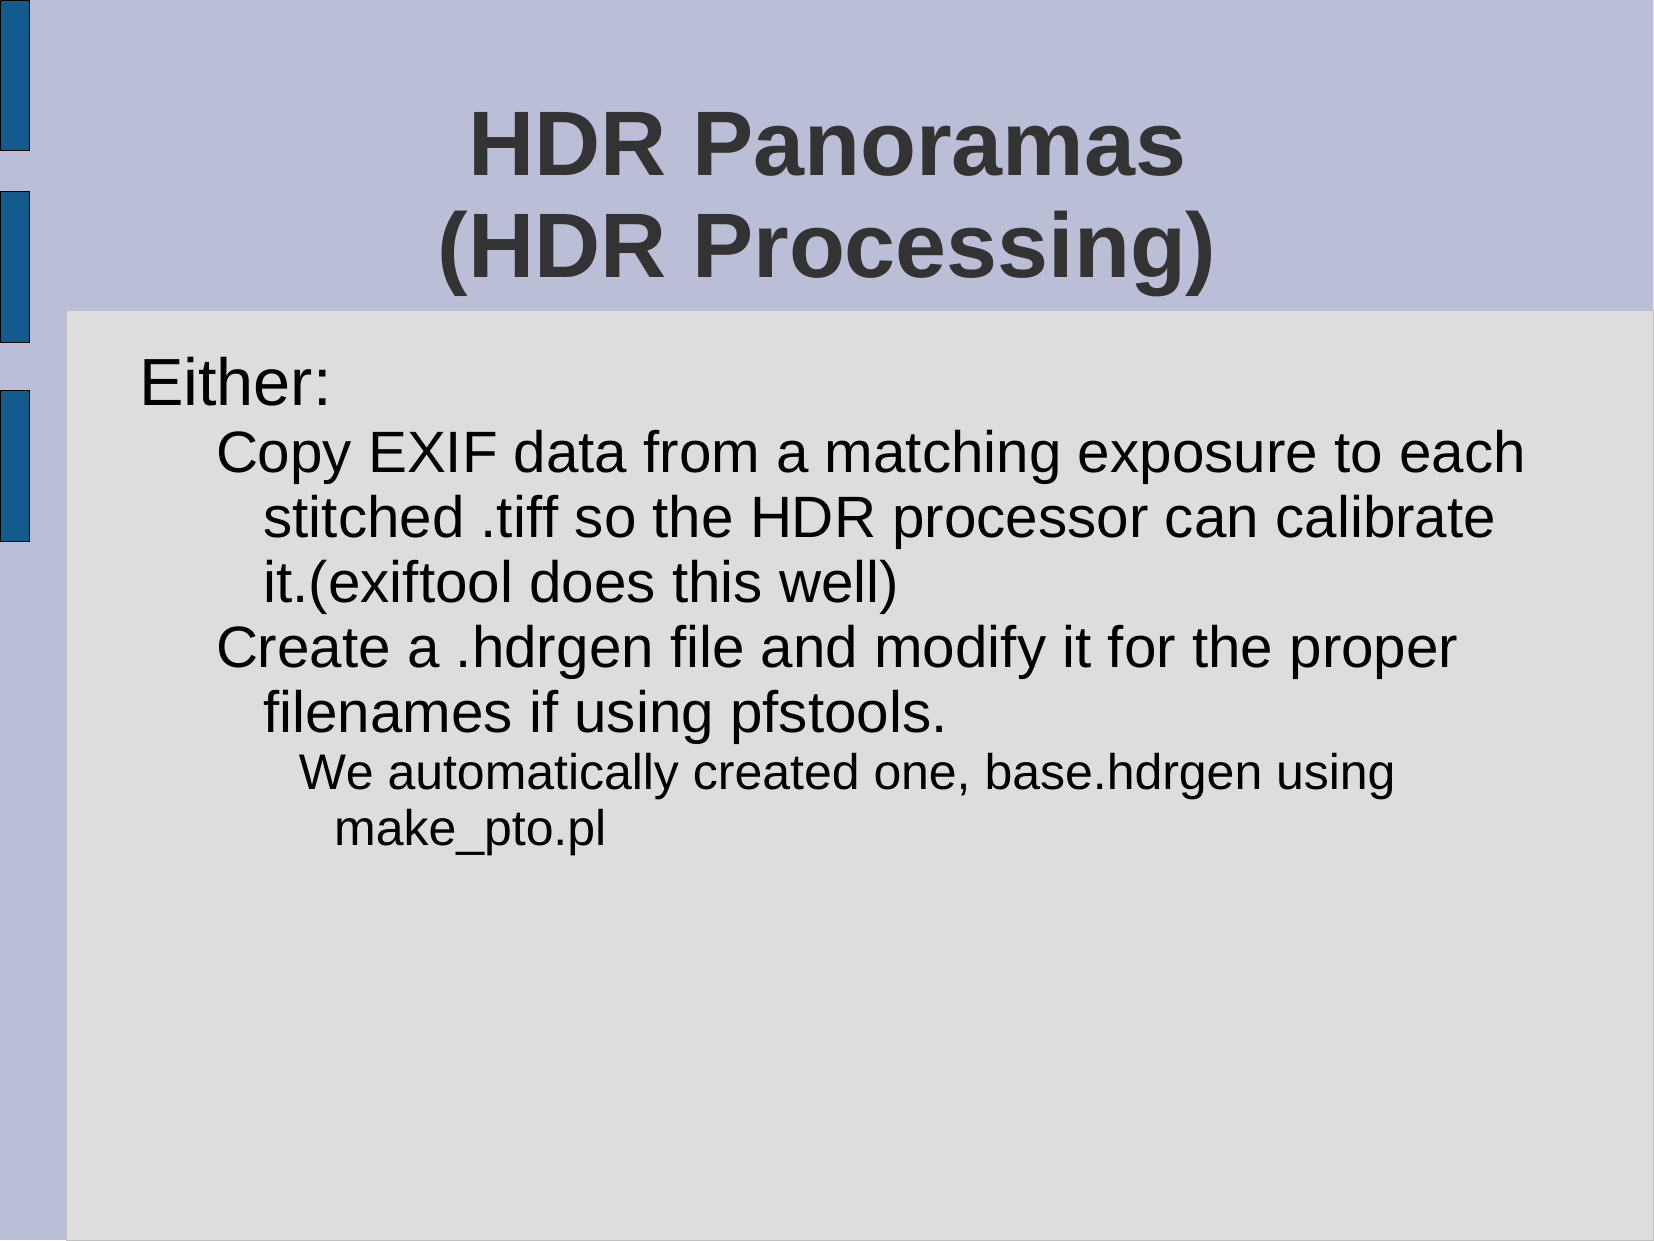

# HDR Panoramas (HDR Processing)
Either:
Copy EXIF data from a matching exposure to each stitched .tiff so the HDR processor can calibrate it.(exiftool does this well)
Create a .hdrgen file and modify it for the proper filenames if using pfstools.
We automatically created one, base.hdrgen using make_pto.pl